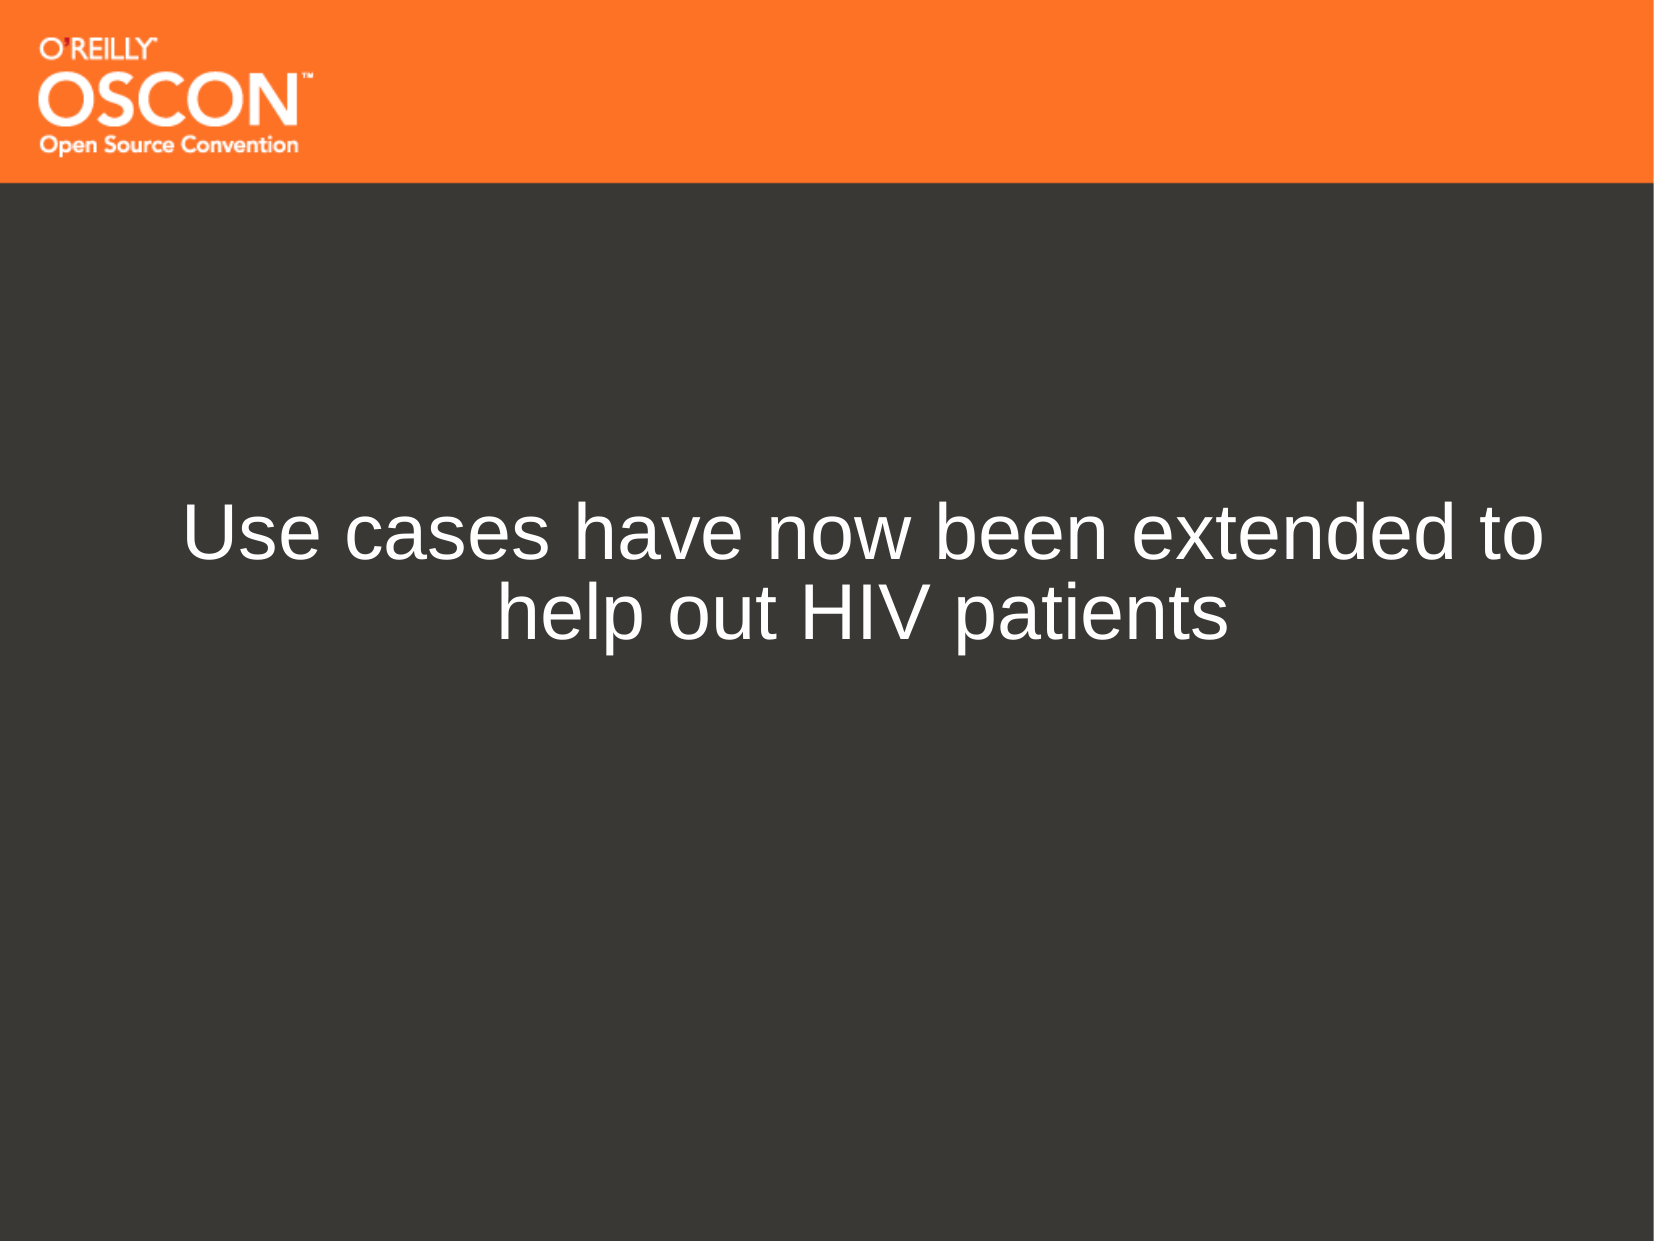

#
Use cases have now been extended to help out HIV patients